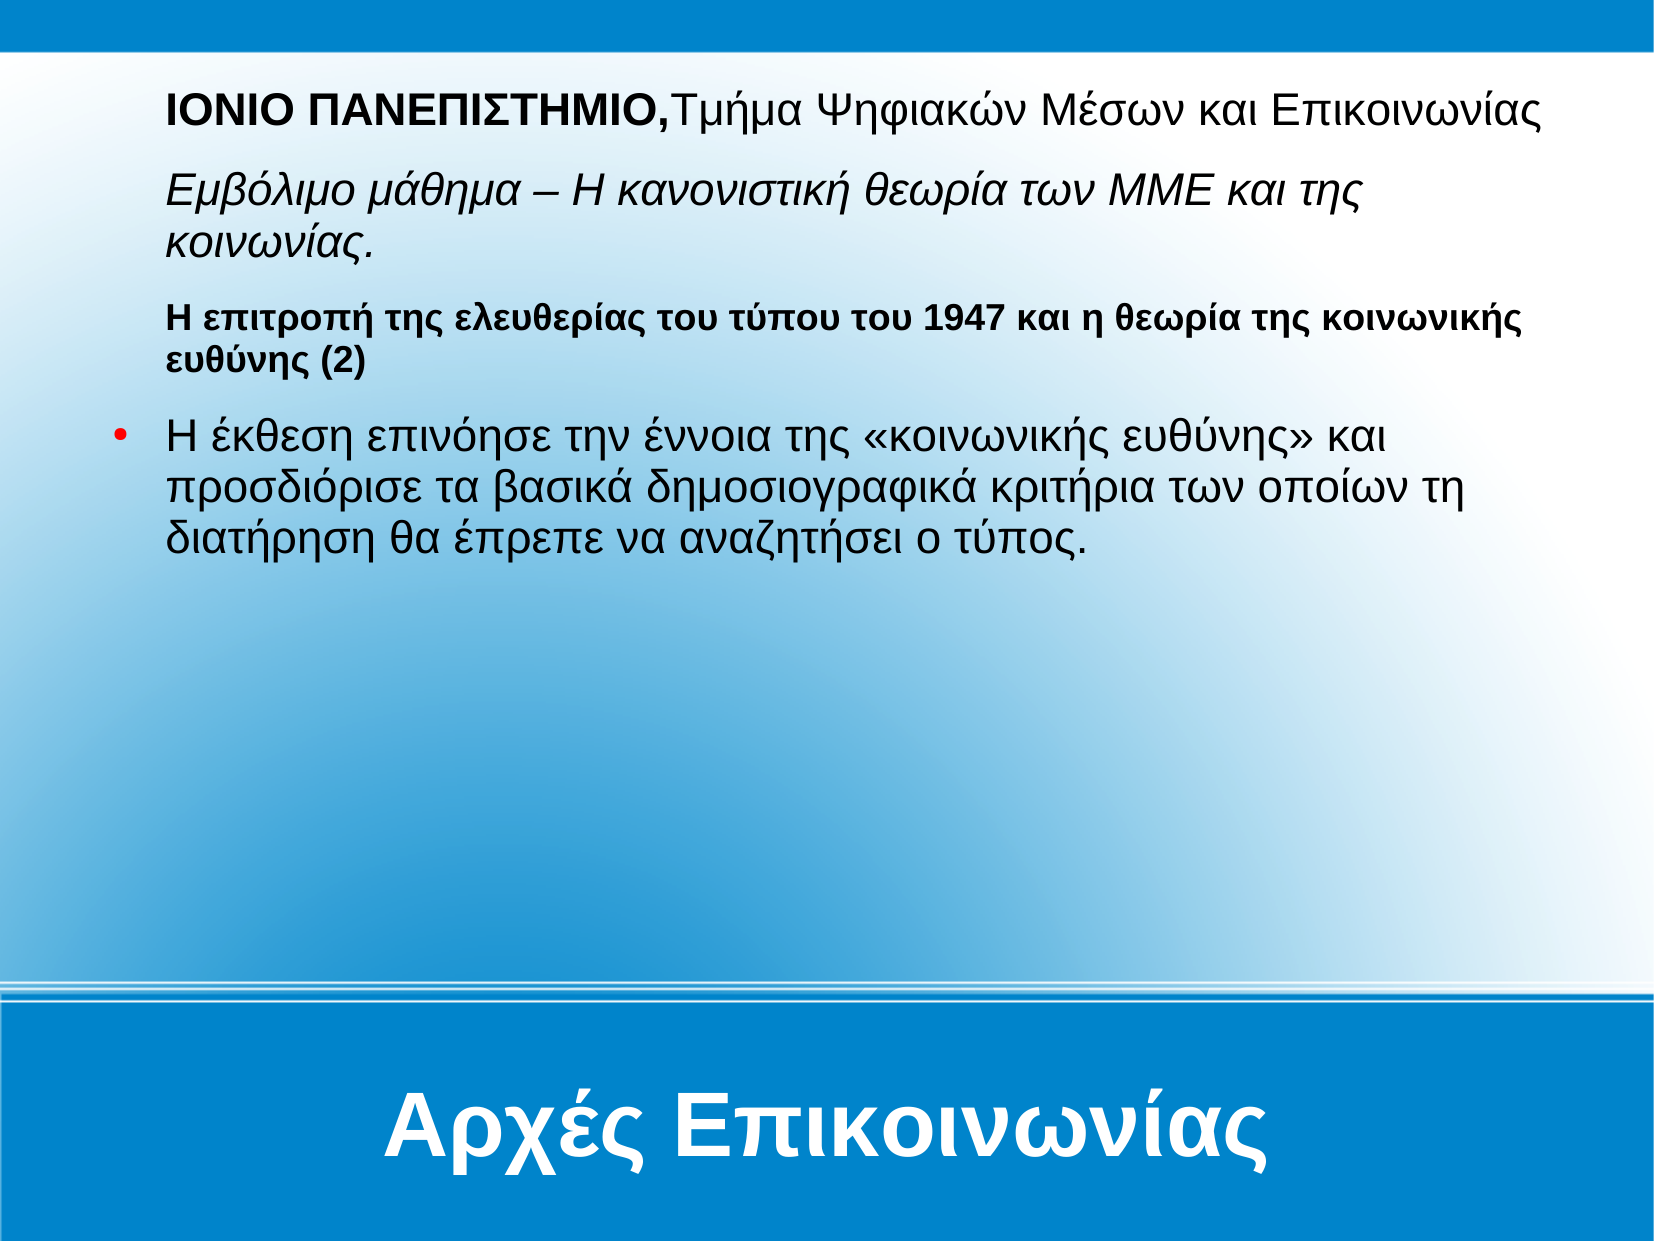

ΙΟΝΙΟ ΠΑΝΕΠΙΣΤΗΜΙΟ,Τμήμα Ψηφιακών Μέσων και Επικοινωνίας
Εμβόλιμο μάθημα – Η κανονιστική θεωρία των ΜΜΕ και της κοινωνίας.
Η επιτροπή της ελευθερίας του τύπου του 1947 και η θεωρία της κοινωνικής ευθύνης (2)
Η έκθεση επινόησε την έννοια της «κοινωνικής ευθύνης» και προσδιόρισε τα βασικά δημοσιογραφικά κριτήρια των οποίων τη διατήρηση θα έπρεπε να αναζητήσει ο τύπος.
# Αρχές Επικοινωνίας